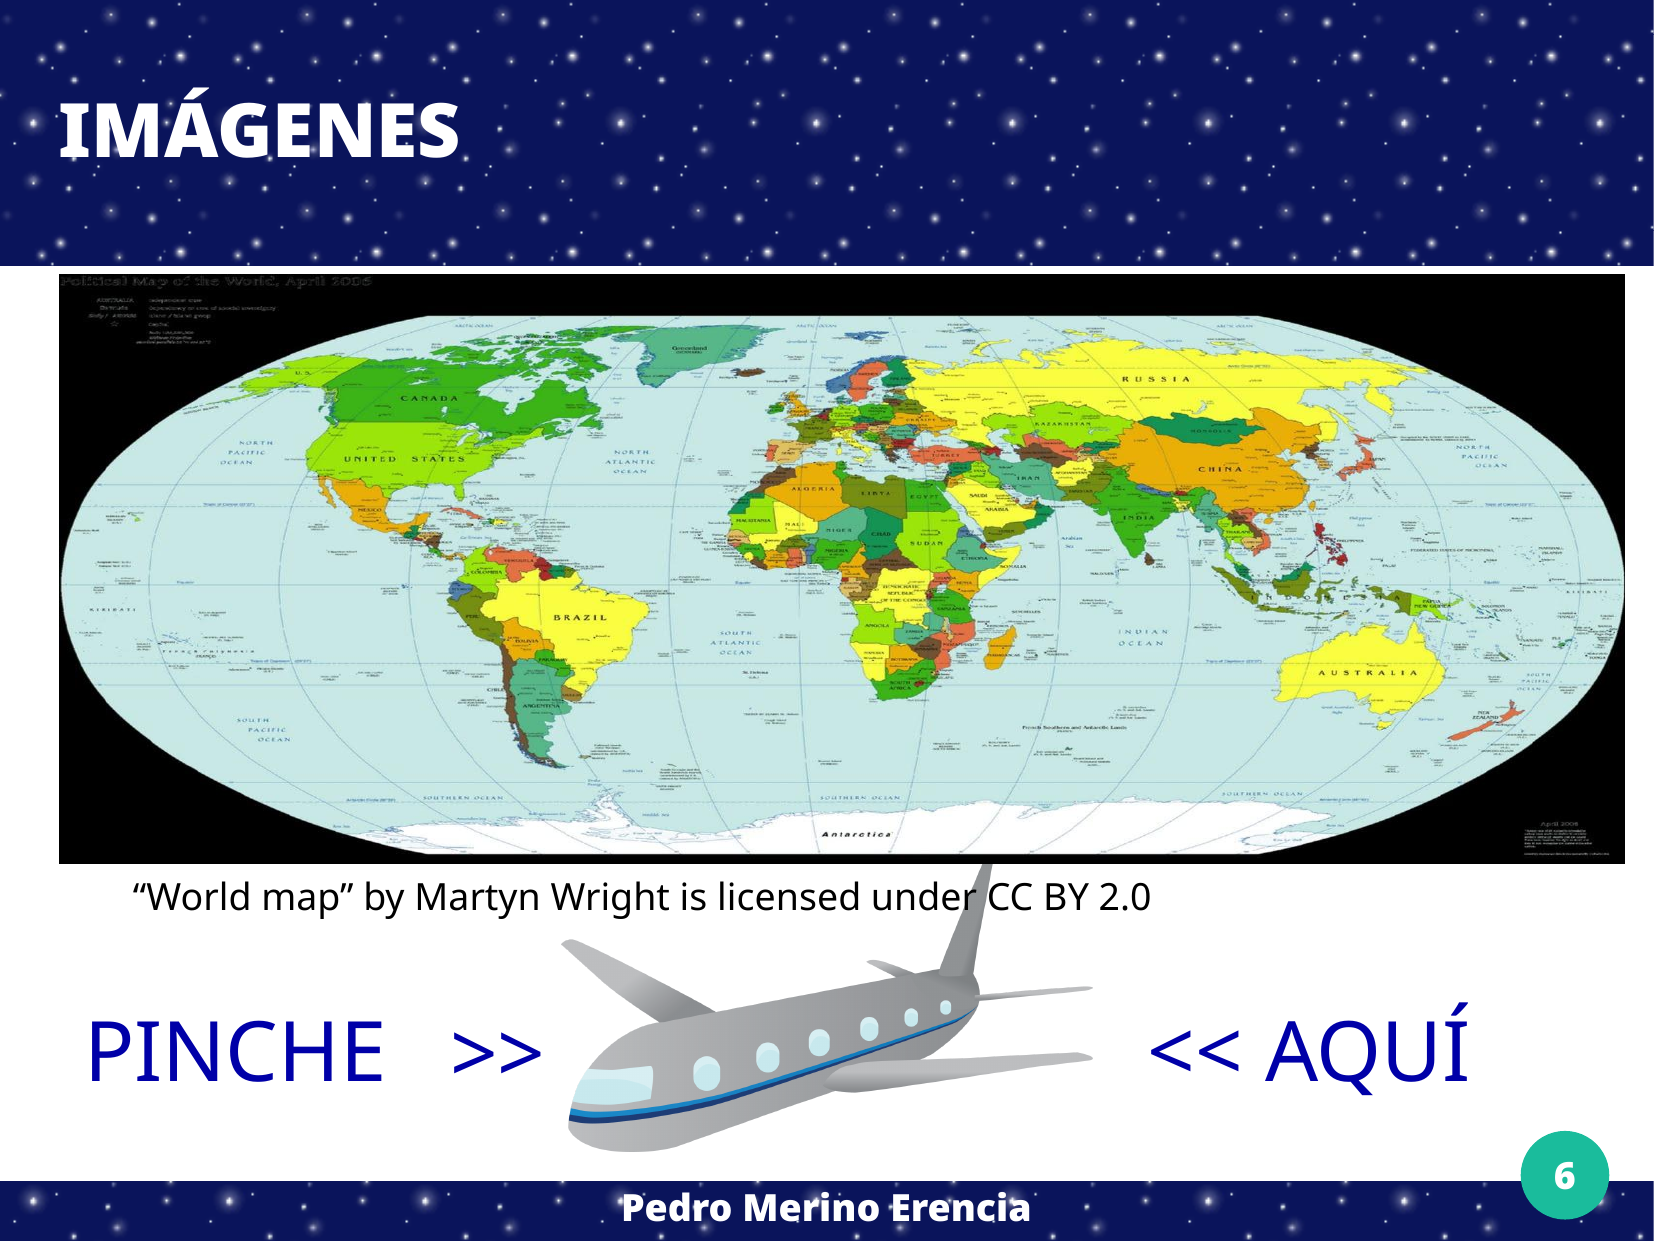

# IMÁGENES
“World map” by Martyn Wright is licensed under CC BY 2.0
PINCHE
<
<
AQUÍ
>
>
6
Pedro Merino Erencia